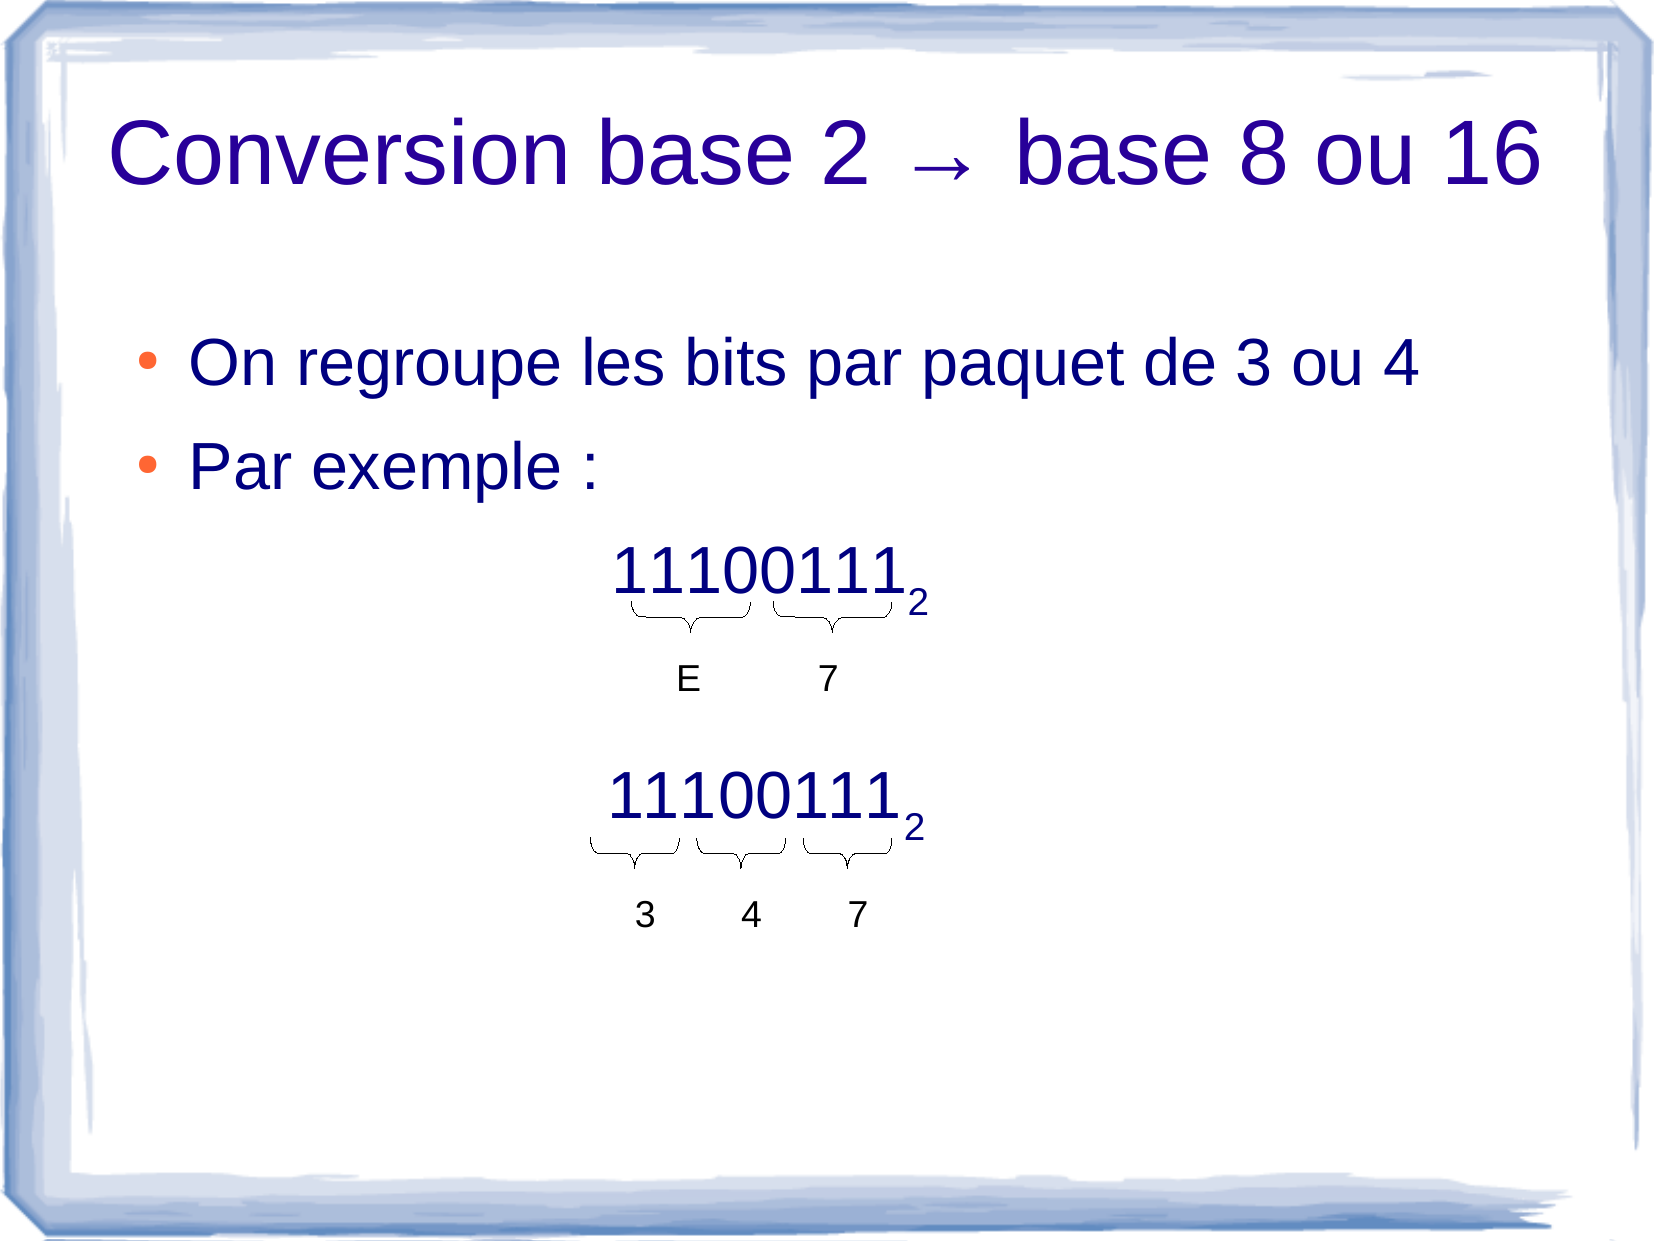

# Conversion base 2 → base 8 ou 16
On regroupe les bits par paquet de 3 ou 4
Par exemple :
111001112 = E716
111001112 = 3478
7
E
3
4
7